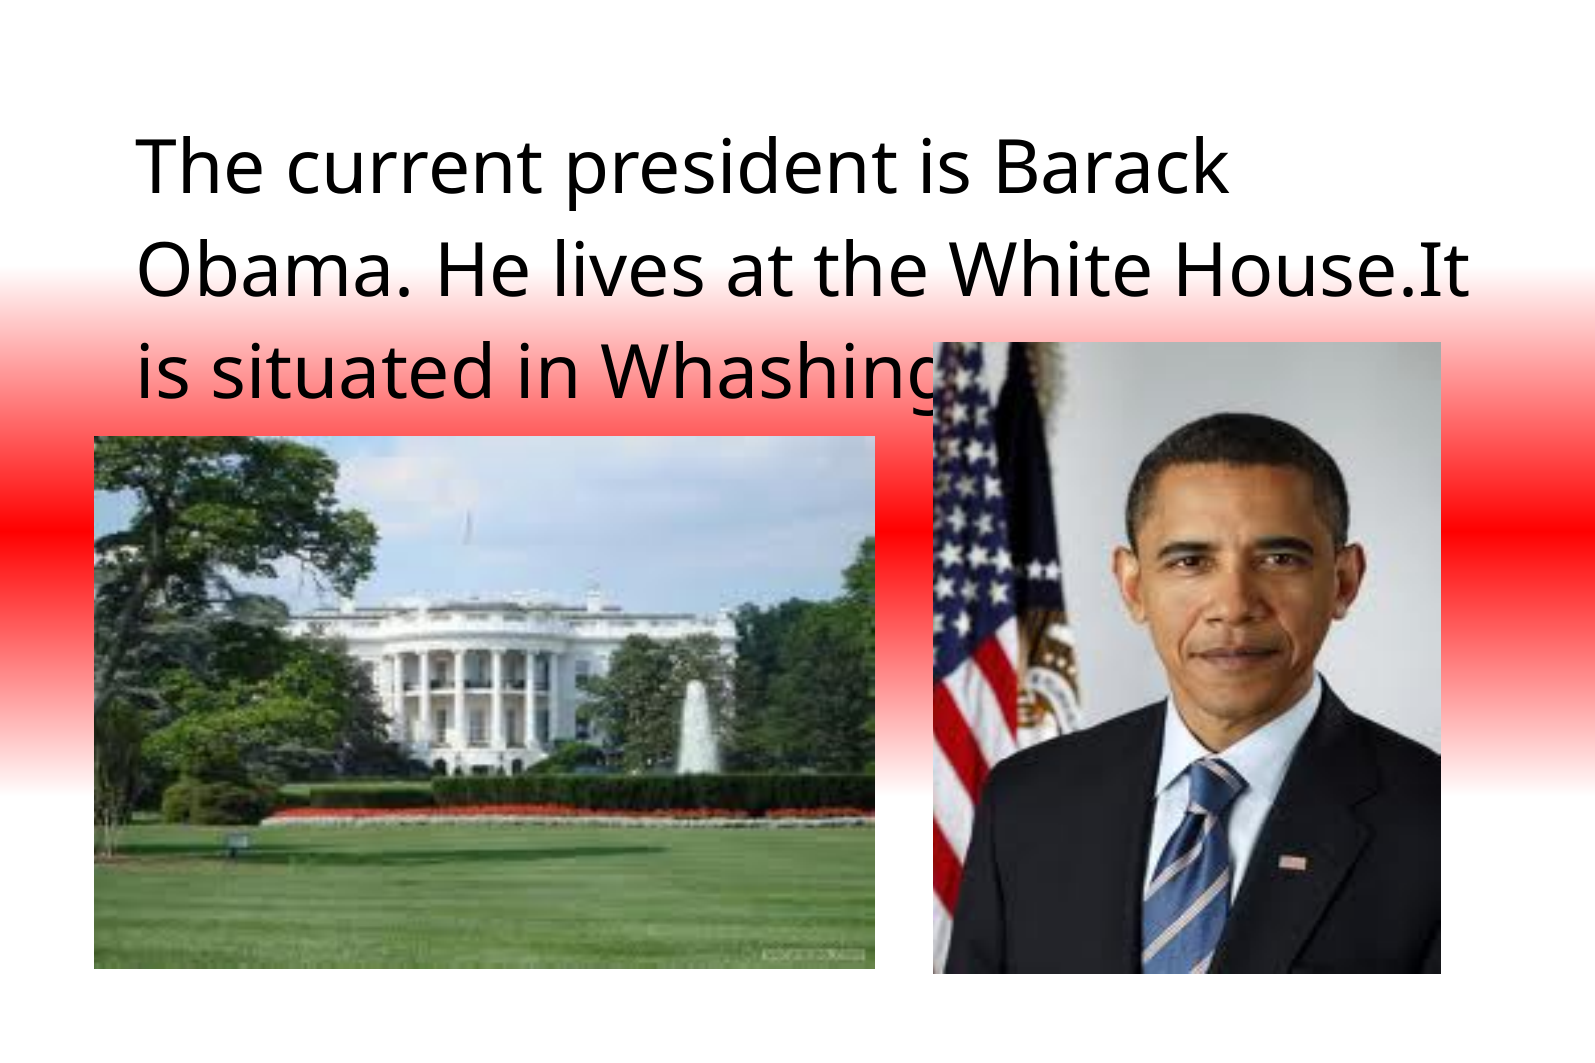

#
The current president is Barack Obama. He lives at the White House.It is situated in Whashington D.C.